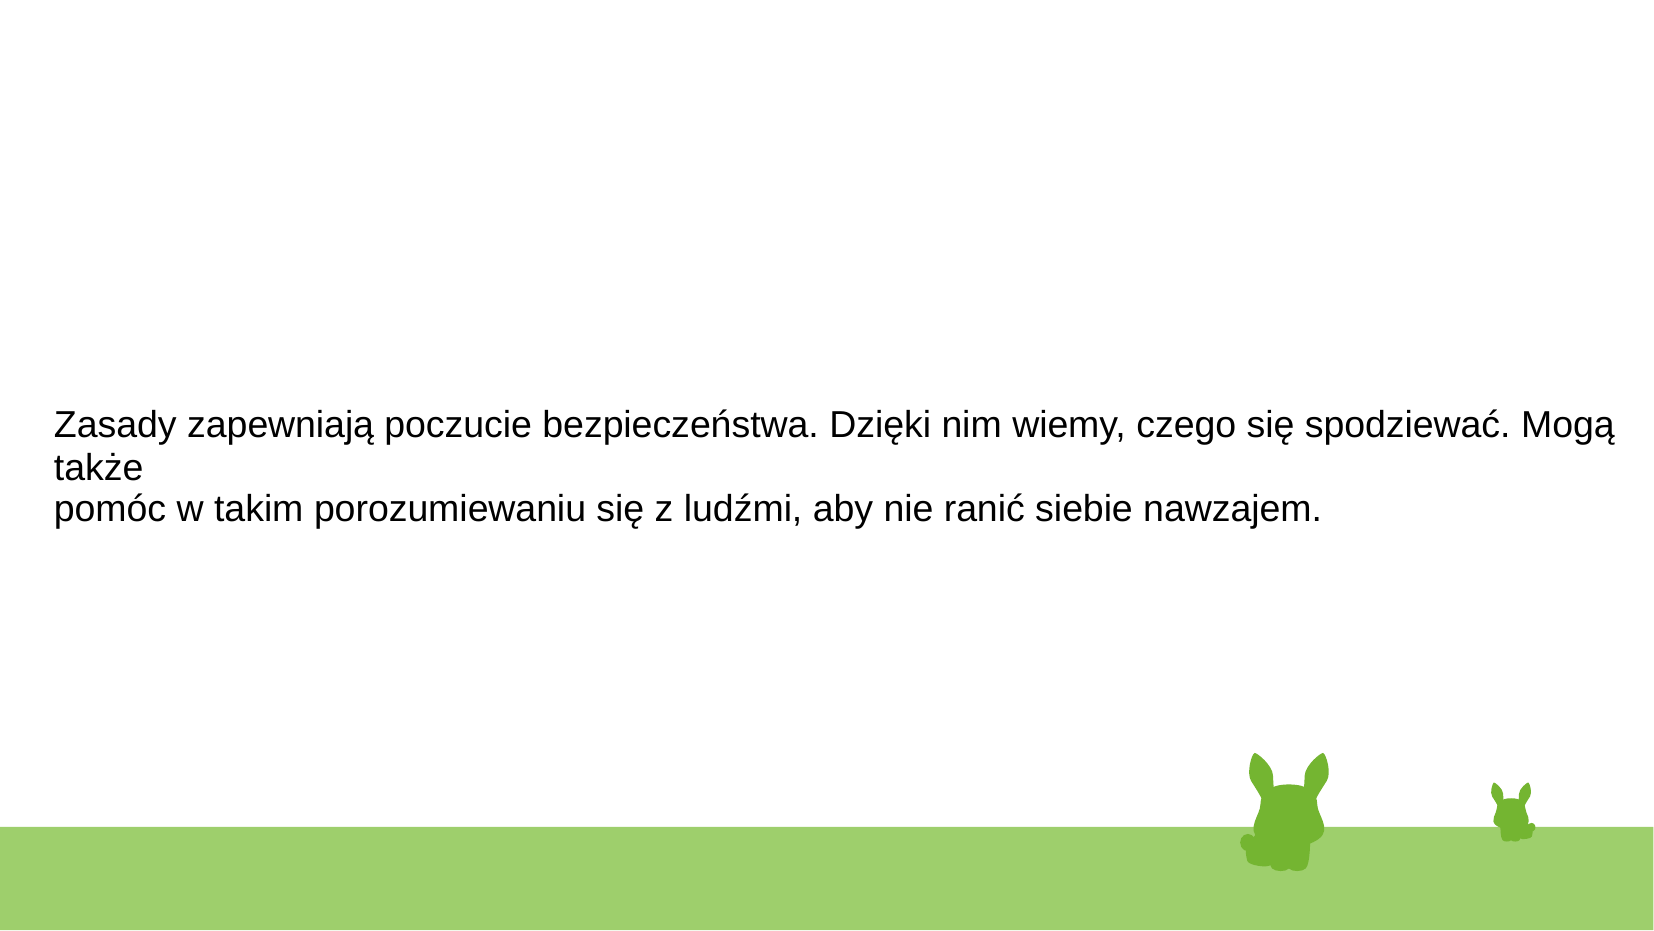

Zasady zapewniają poczucie bezpieczeństwa. Dzięki nim wiemy, czego się spodziewać. Mogą także
pomóc w takim porozumiewaniu się z ludźmi, aby nie ranić siebie nawzajem.